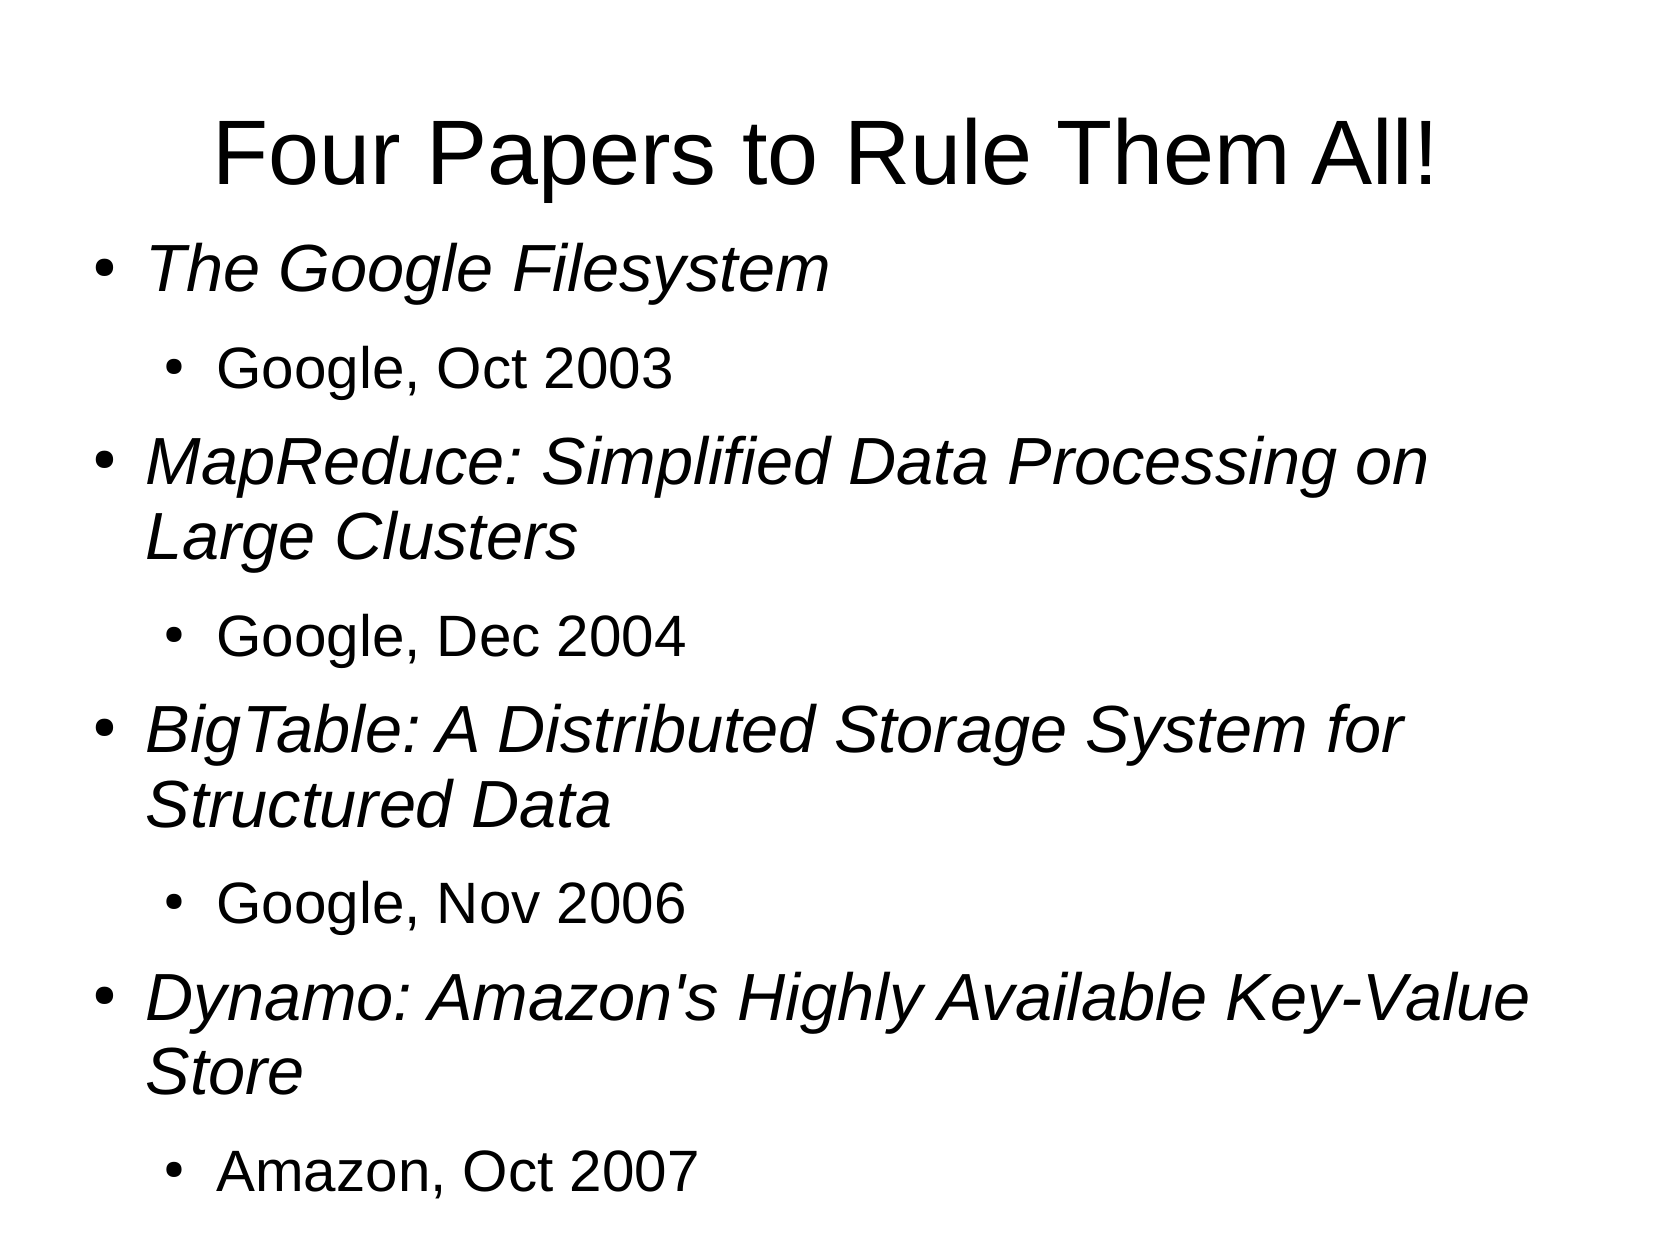

# Four Papers to Rule Them All!
The Google Filesystem
Google, Oct 2003
MapReduce: Simplified Data Processing on Large Clusters
Google, Dec 2004
BigTable: A Distributed Storage System for Structured Data
Google, Nov 2006
Dynamo: Amazon's Highly Available Key-Value Store
Amazon, Oct 2007